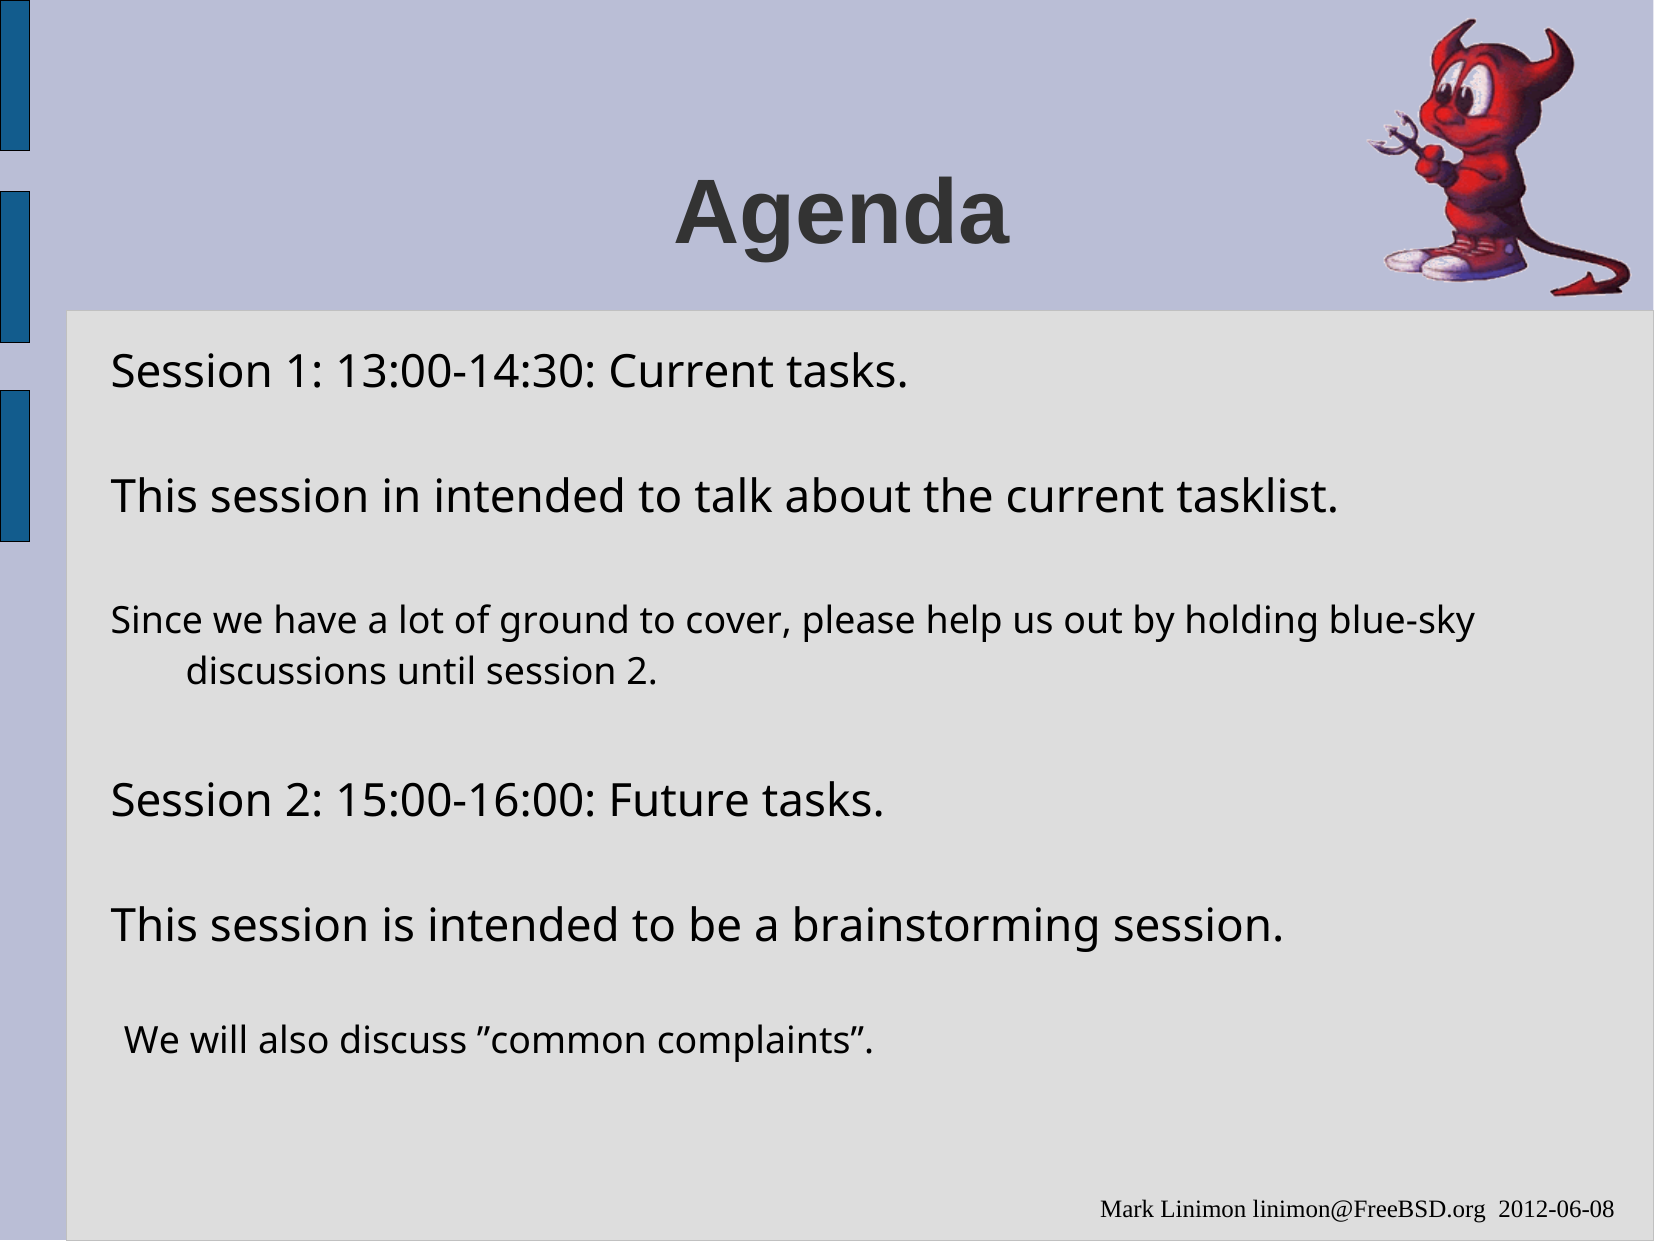

# Agenda
Session 1: 13:00-14:30: Current tasks.
This session in intended to talk about the current tasklist.
Since we have a lot of ground to cover, please help us out by holding blue-sky discussions until session 2.
Session 2: 15:00-16:00: Future tasks.
This session is intended to be a brainstorming session.
We will also discuss ”common complaints”.
Mark Linimon linimon@FreeBSD.org 2012-06-08